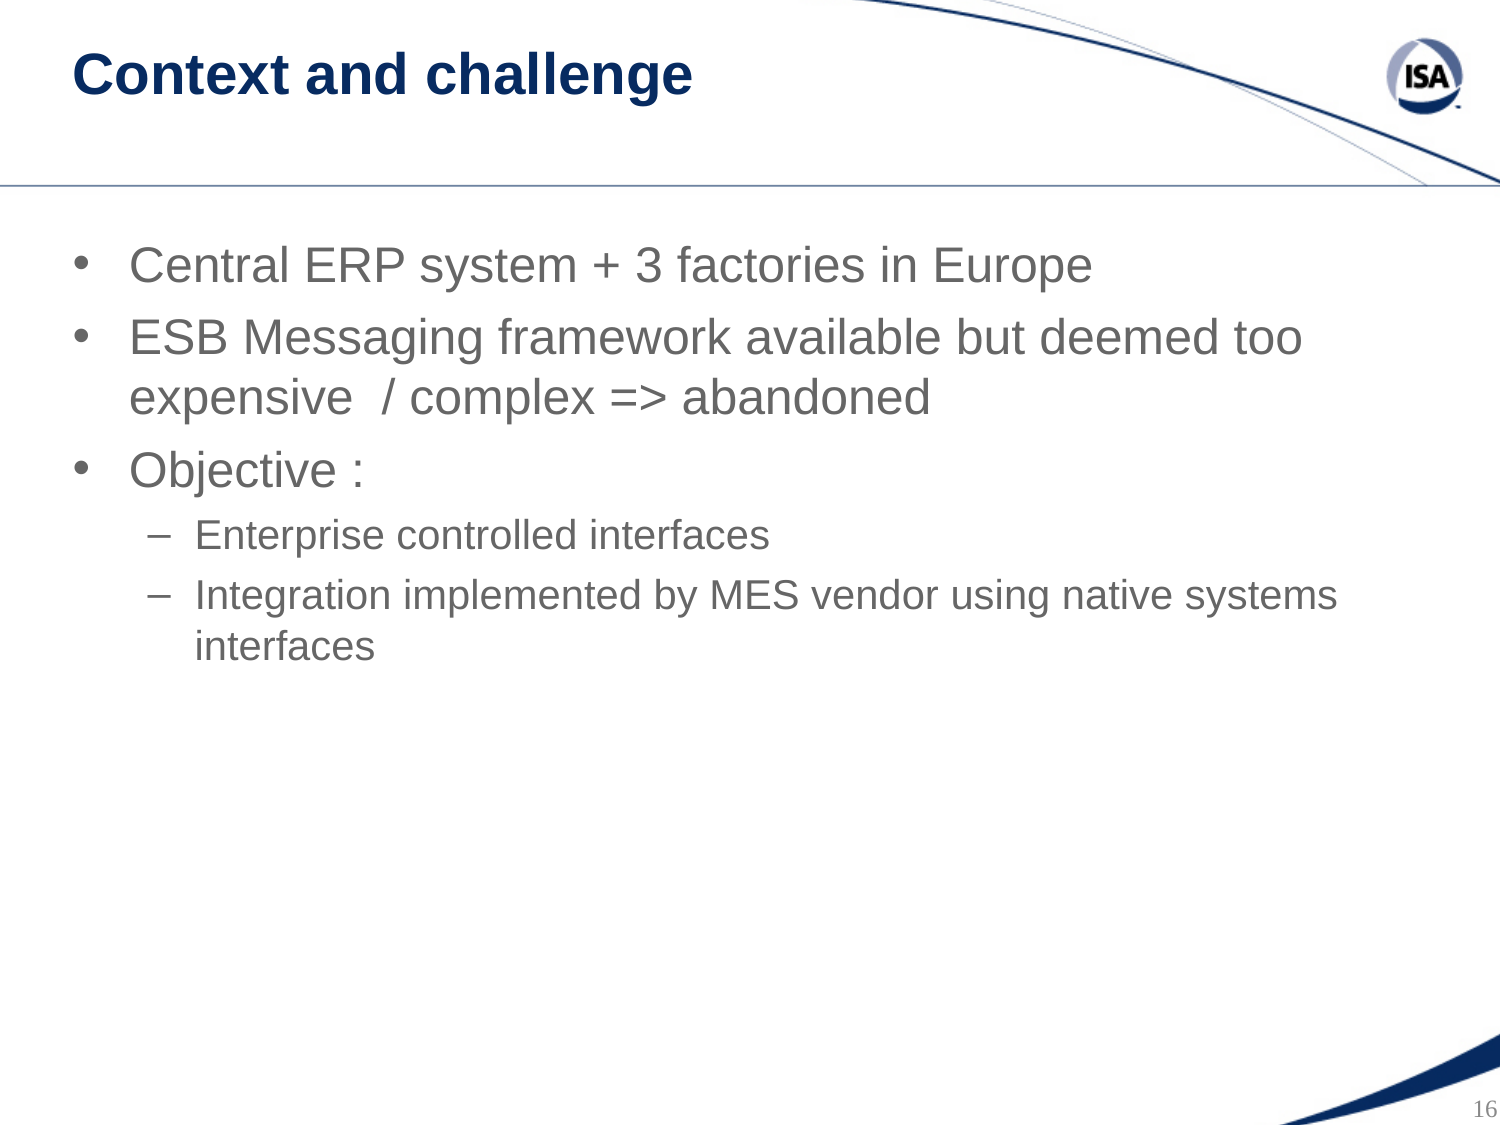

# Context and challenge
Central ERP system + 3 factories in Europe
ESB Messaging framework available but deemed too expensive / complex => abandoned
Objective :
Enterprise controlled interfaces
Integration implemented by MES vendor using native systems interfaces